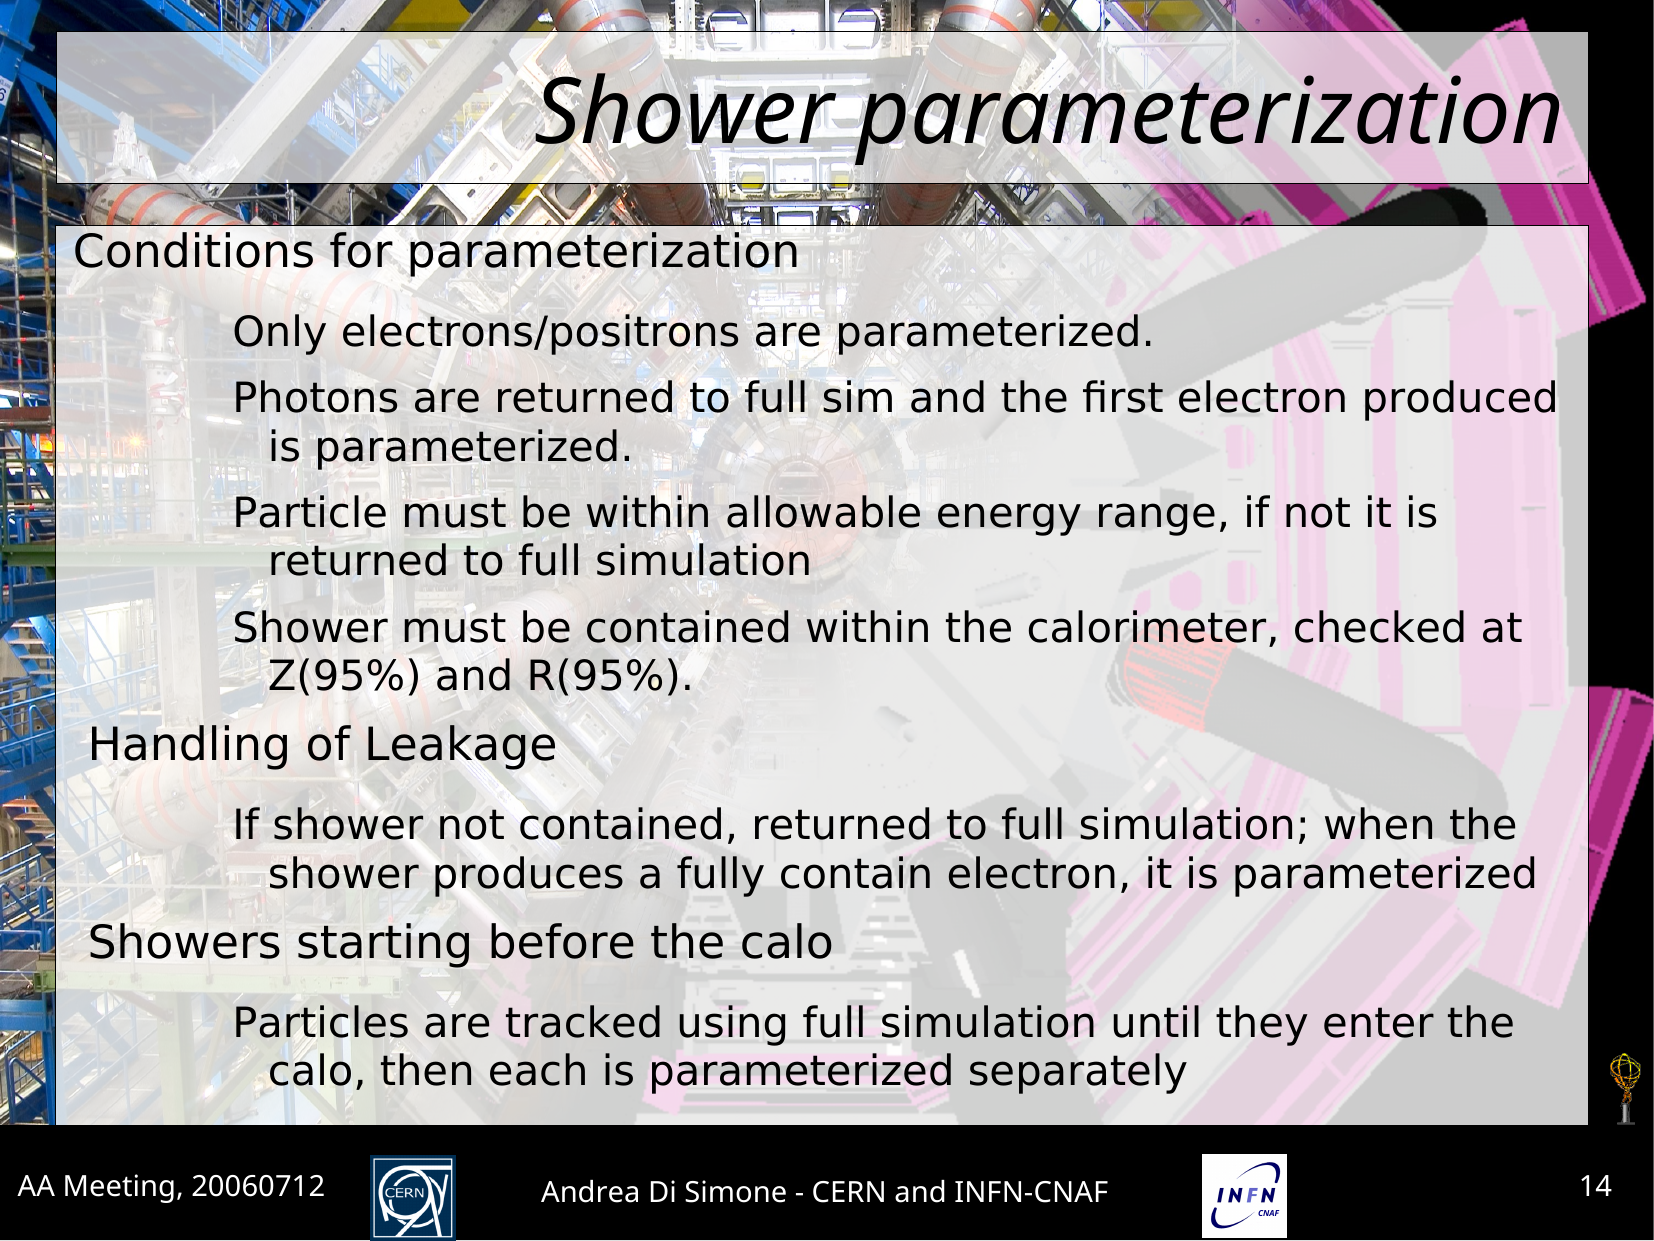

# Shower parameterization
Conditions for parameterization
Only electrons/positrons are parameterized.
Photons are returned to full sim and the first electron produced is parameterized.
Particle must be within allowable energy range, if not it is returned to full simulation
Shower must be contained within the calorimeter, checked at Z(95%) and R(95%).
 Handling of Leakage
If shower not contained, returned to full simulation; when the shower produces a fully contain electron, it is parameterized
 Showers starting before the calo
Particles are tracked using full simulation until they enter the calo, then each is parameterized separately
AA Meeting, 20060712
14
Andrea Di Simone - CERN and INFN-CNAF